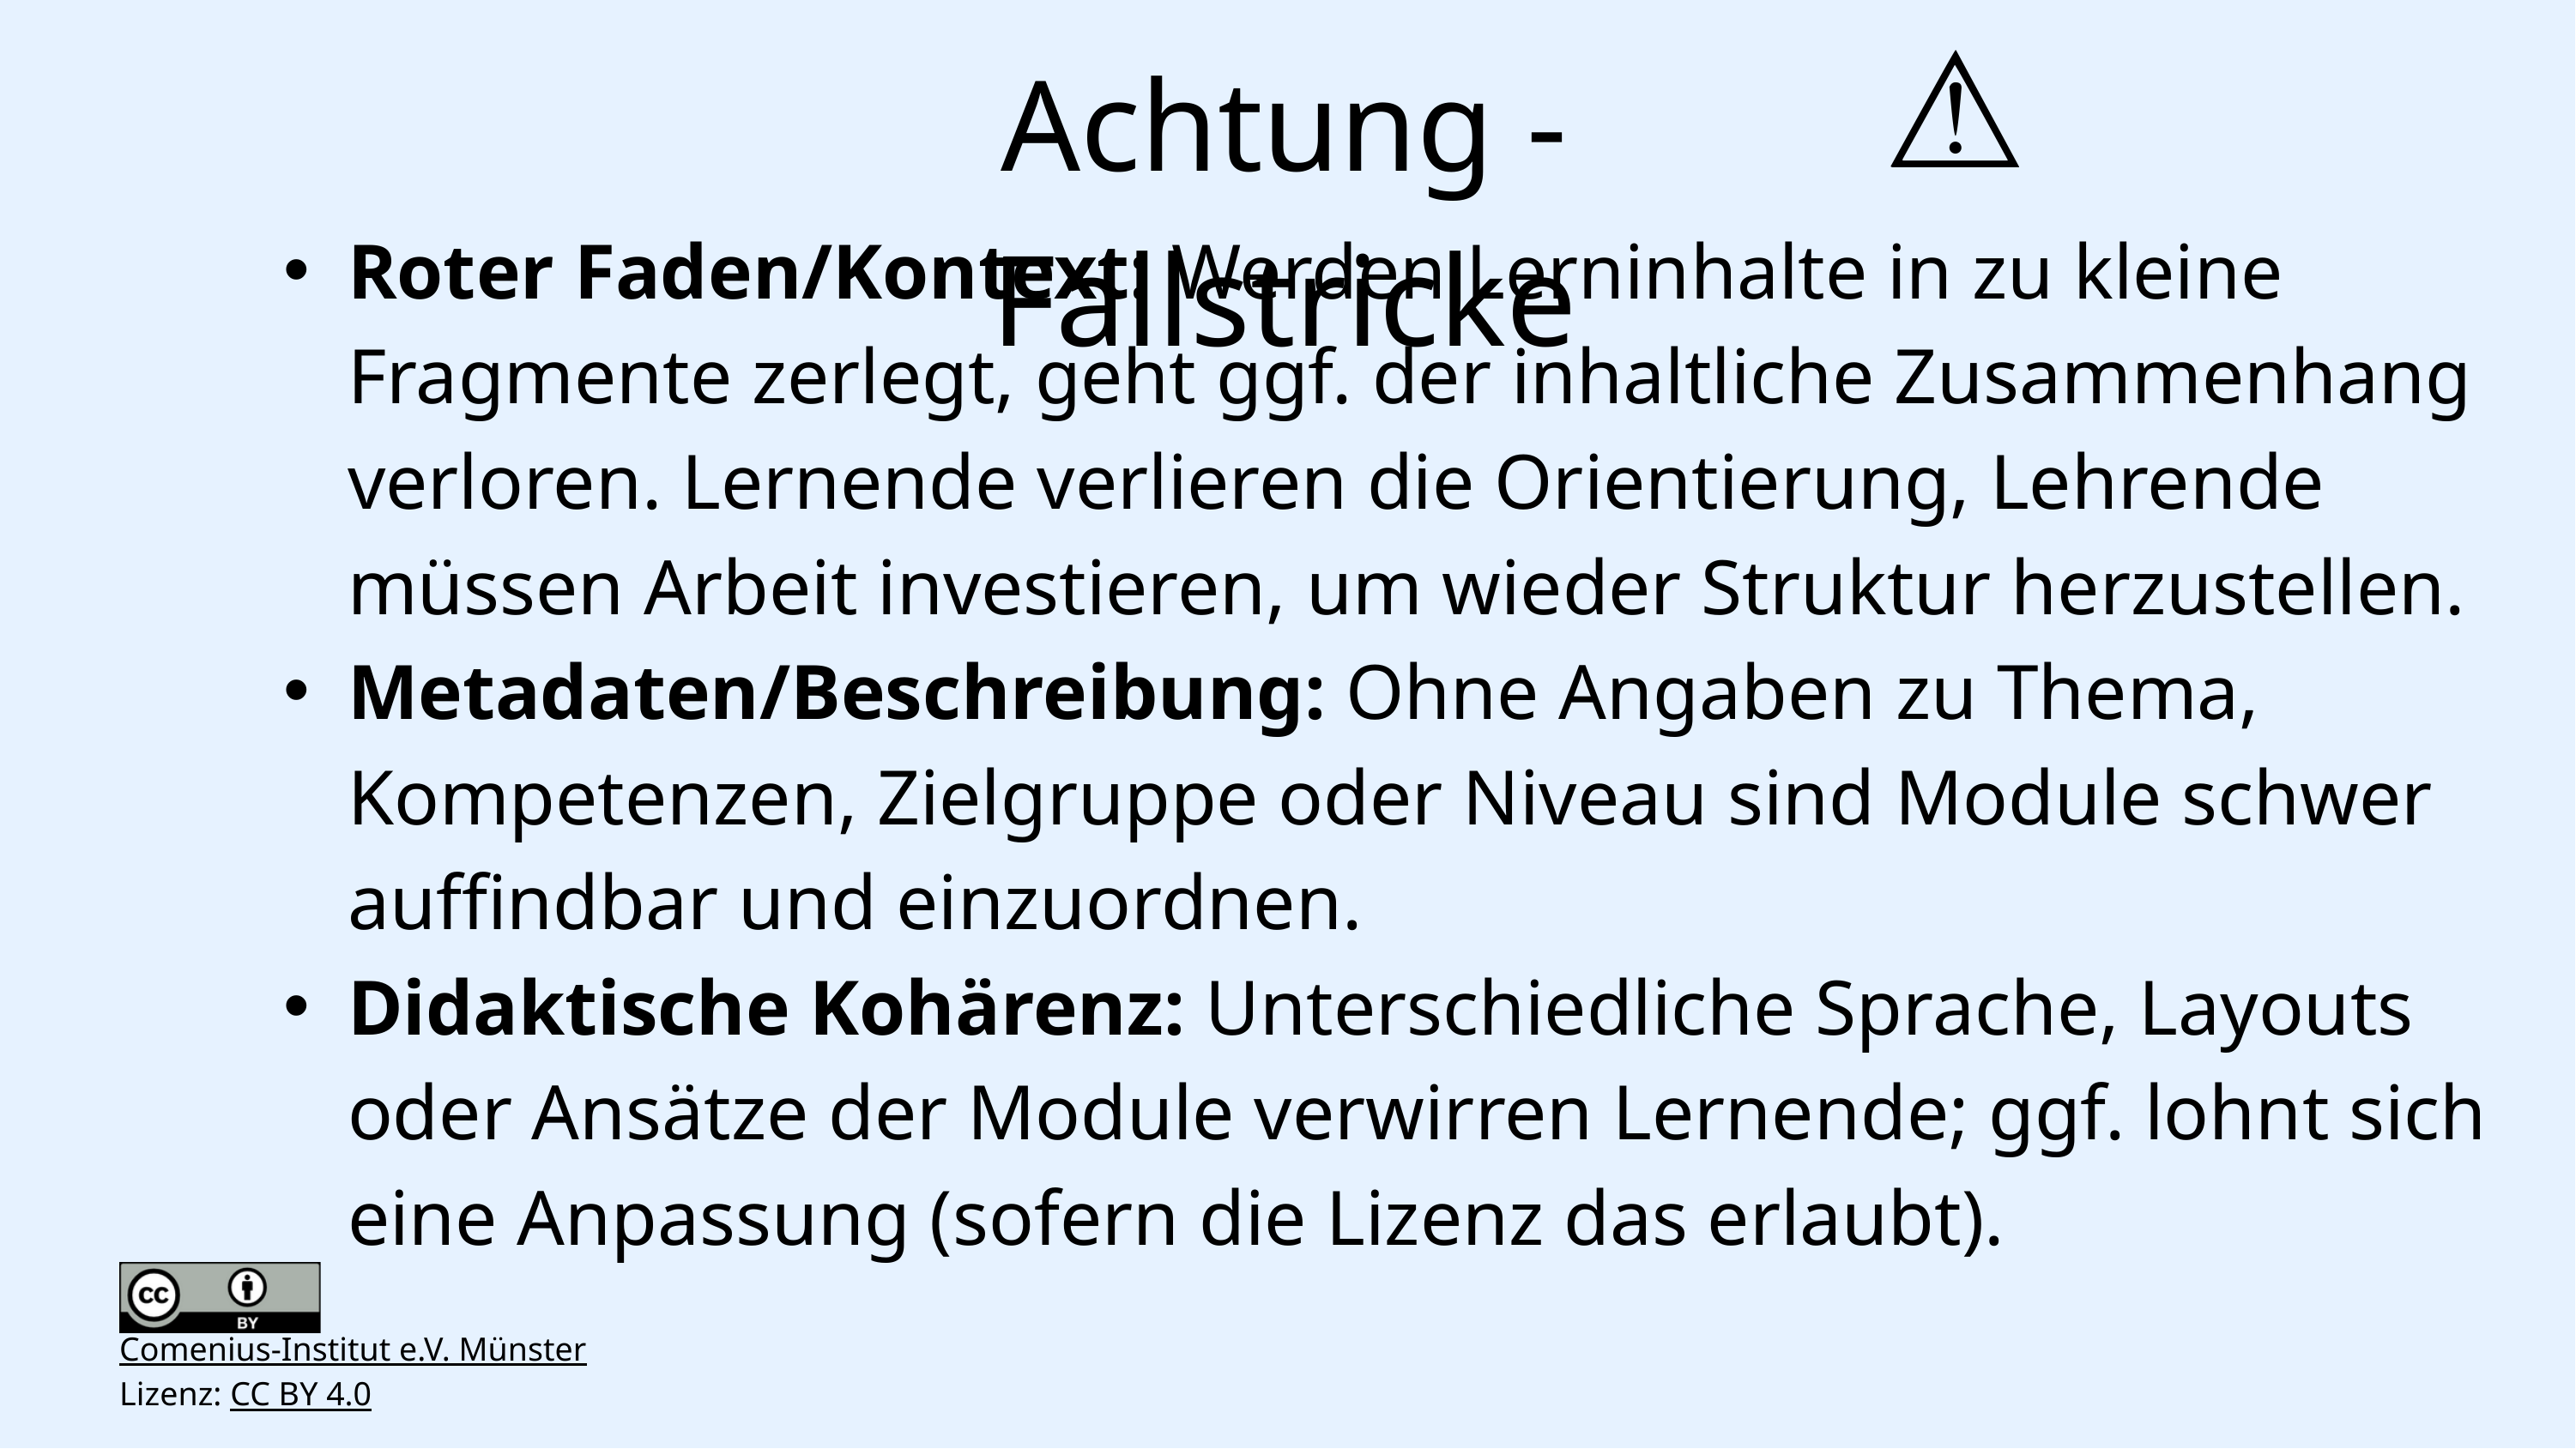

⚠️
Achtung - Fallstricke
Roter Faden/Kontext: Werden Lerninhalte in zu kleine Fragmente zerlegt, geht ggf. der inhaltliche Zusammenhang verloren. Lernende verlieren die Orientierung, Lehrende müssen Arbeit investieren, um wieder Struktur herzustellen.
Metadaten/Beschreibung: Ohne Angaben zu Thema, Kompetenzen, Zielgruppe oder Niveau sind Module schwer auffindbar und einzuordnen.
Didaktische Kohärenz: Unterschiedliche Sprache, Layouts oder Ansätze der Module verwirren Lernende; ggf. lohnt sich eine Anpassung (sofern die Lizenz das erlaubt).
Comenius-Institut e.V. Münster
Lizenz: CC BY 4.0